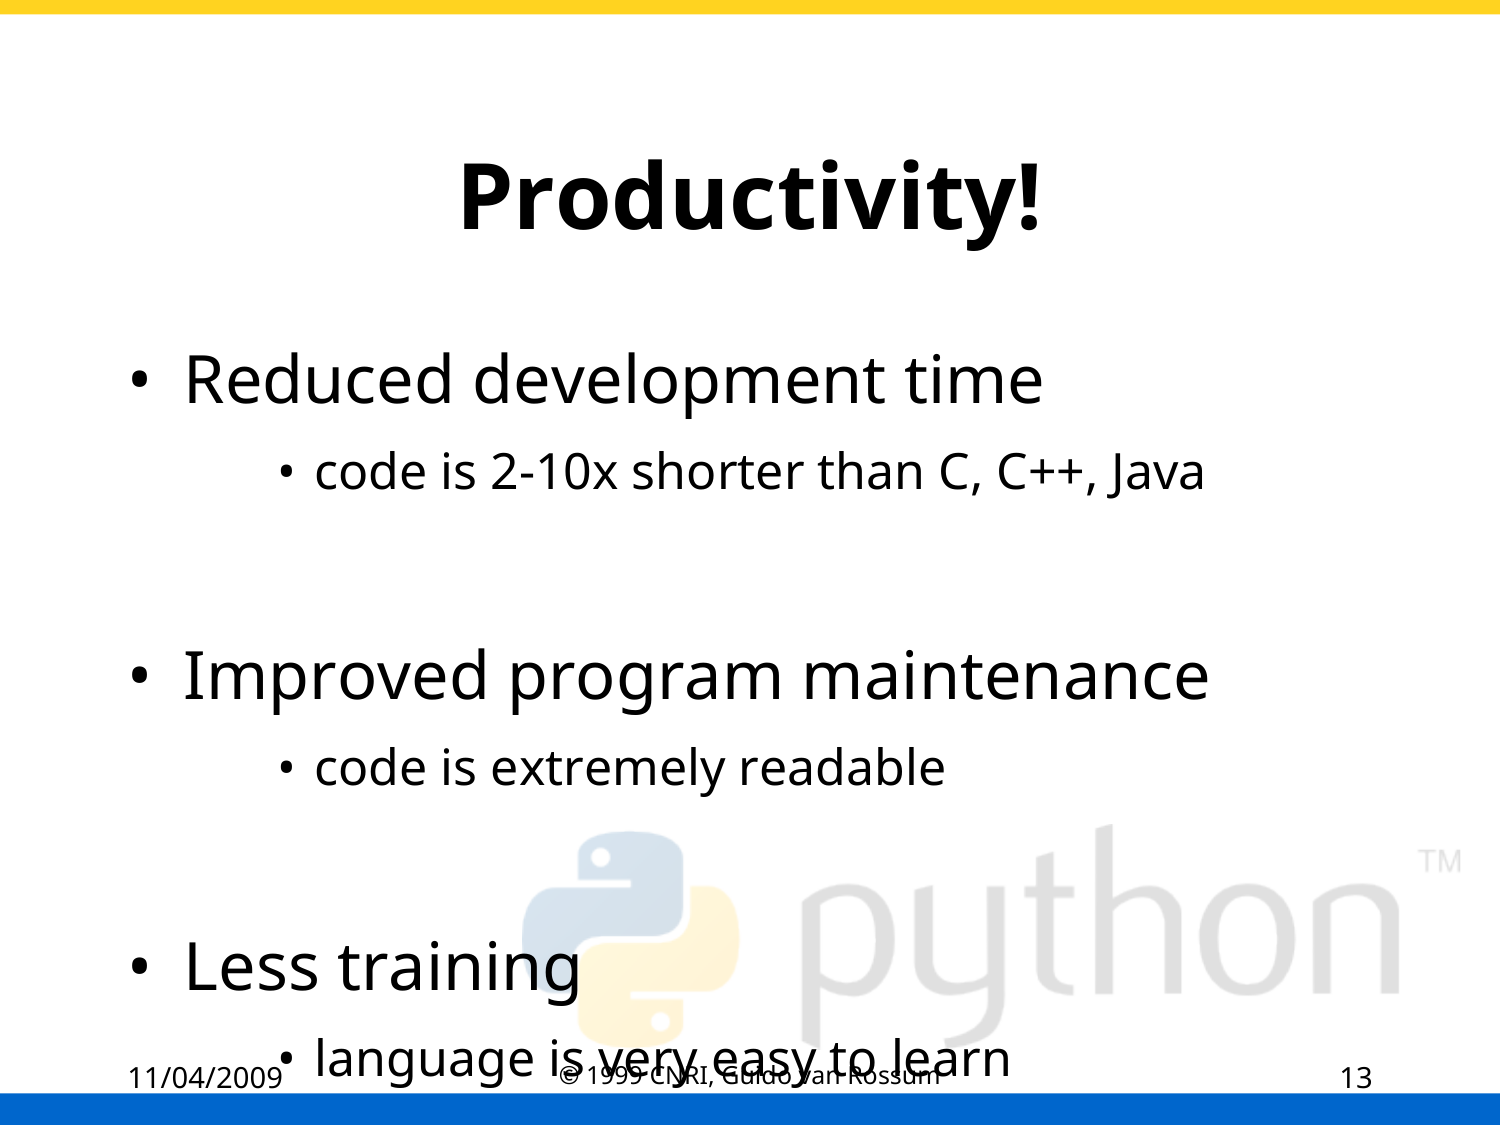

# Productivity!
Reduced development time
code is 2-10x shorter than C, C++, Java
Improved program maintenance
code is extremely readable
Less training
language is very easy to learn
11/04/2009
© 1999 CNRI, Guido van Rossum
13